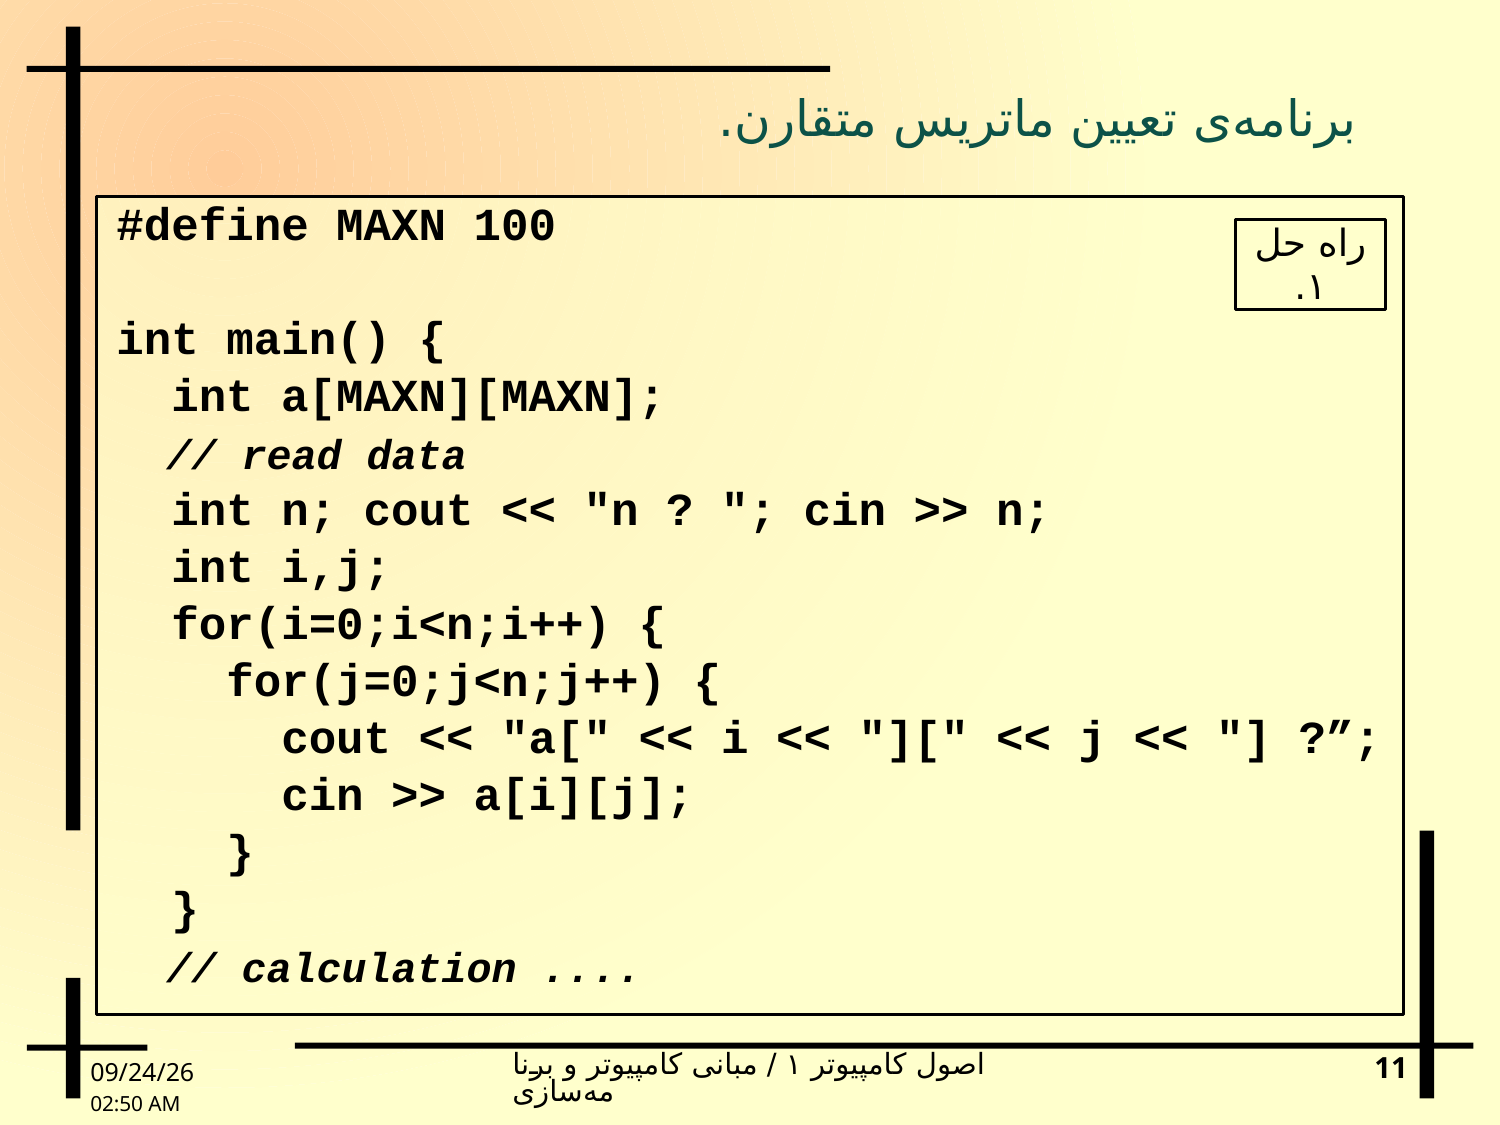

برنامه‌ی تعیین ماتریس متقارن.
# #define MAXN 100
int main() {
 int a[MAXN][MAXN];
 // read data
 int n; cout << "n ? "; cin >> n;
 int i,j;
 for(i=0;i<n;i++) {
 for(j=0;j<n;j++) {
 cout << "a[" << i << "][" << j << "] ?”;
 cin >> a[i][j];
 }
 }
 // calculation ....
راه حل ۱.
اصول کامپیوتر ۱ / مبانی کامپیوتر و برنامه‌سازی
11